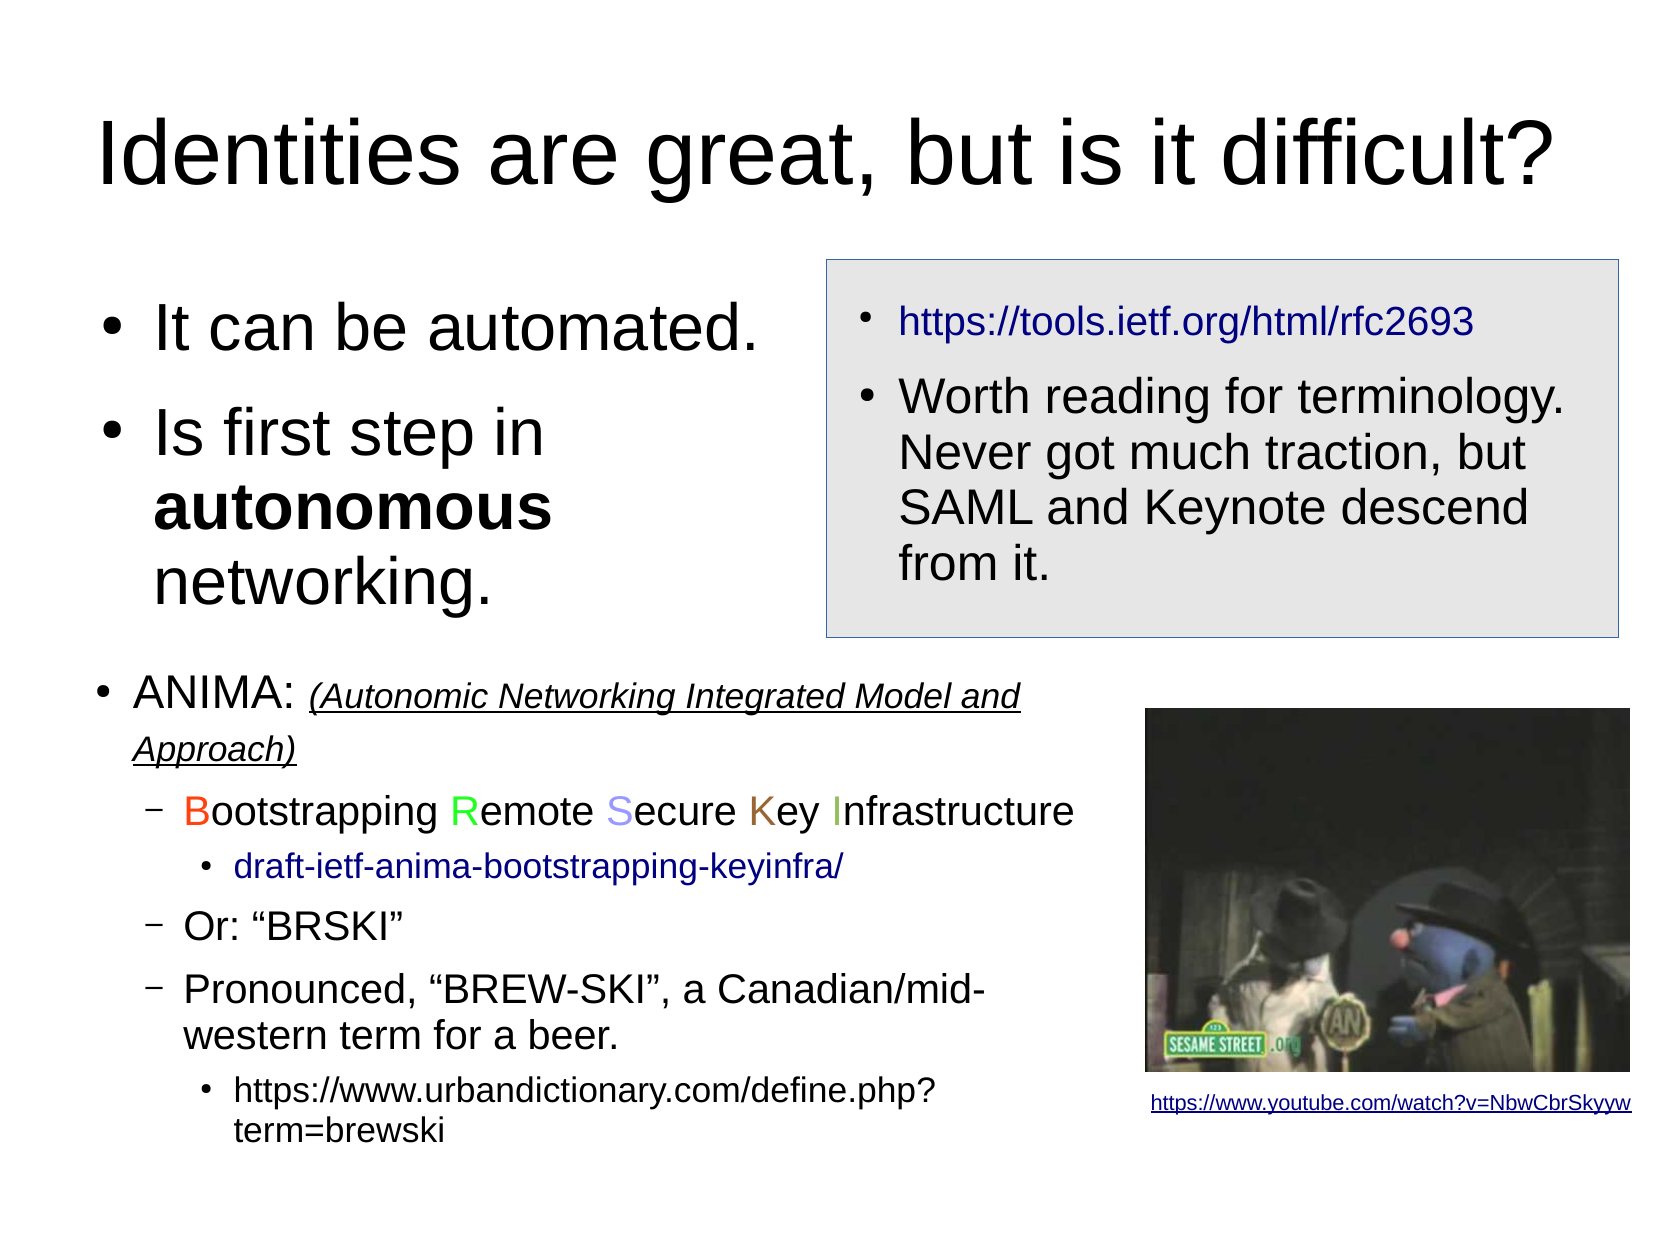

# Identities are great, but is it difficult?
It can be automated.
Is first step in autonomous networking.
https://tools.ietf.org/html/rfc2693
Worth reading for terminology. Never got much traction, but SAML and Keynote descend from it.
ANIMA: (Autonomic Networking Integrated Model and Approach)
Bootstrapping Remote Secure Key Infrastructure
draft-ietf-anima-bootstrapping-keyinfra/
Or: “BRSKI”
Pronounced, “BREW-SKI”, a Canadian/mid-western term for a beer.
https://www.urbandictionary.com/define.php?term=brewski
https://www.youtube.com/watch?v=NbwCbrSkyyw